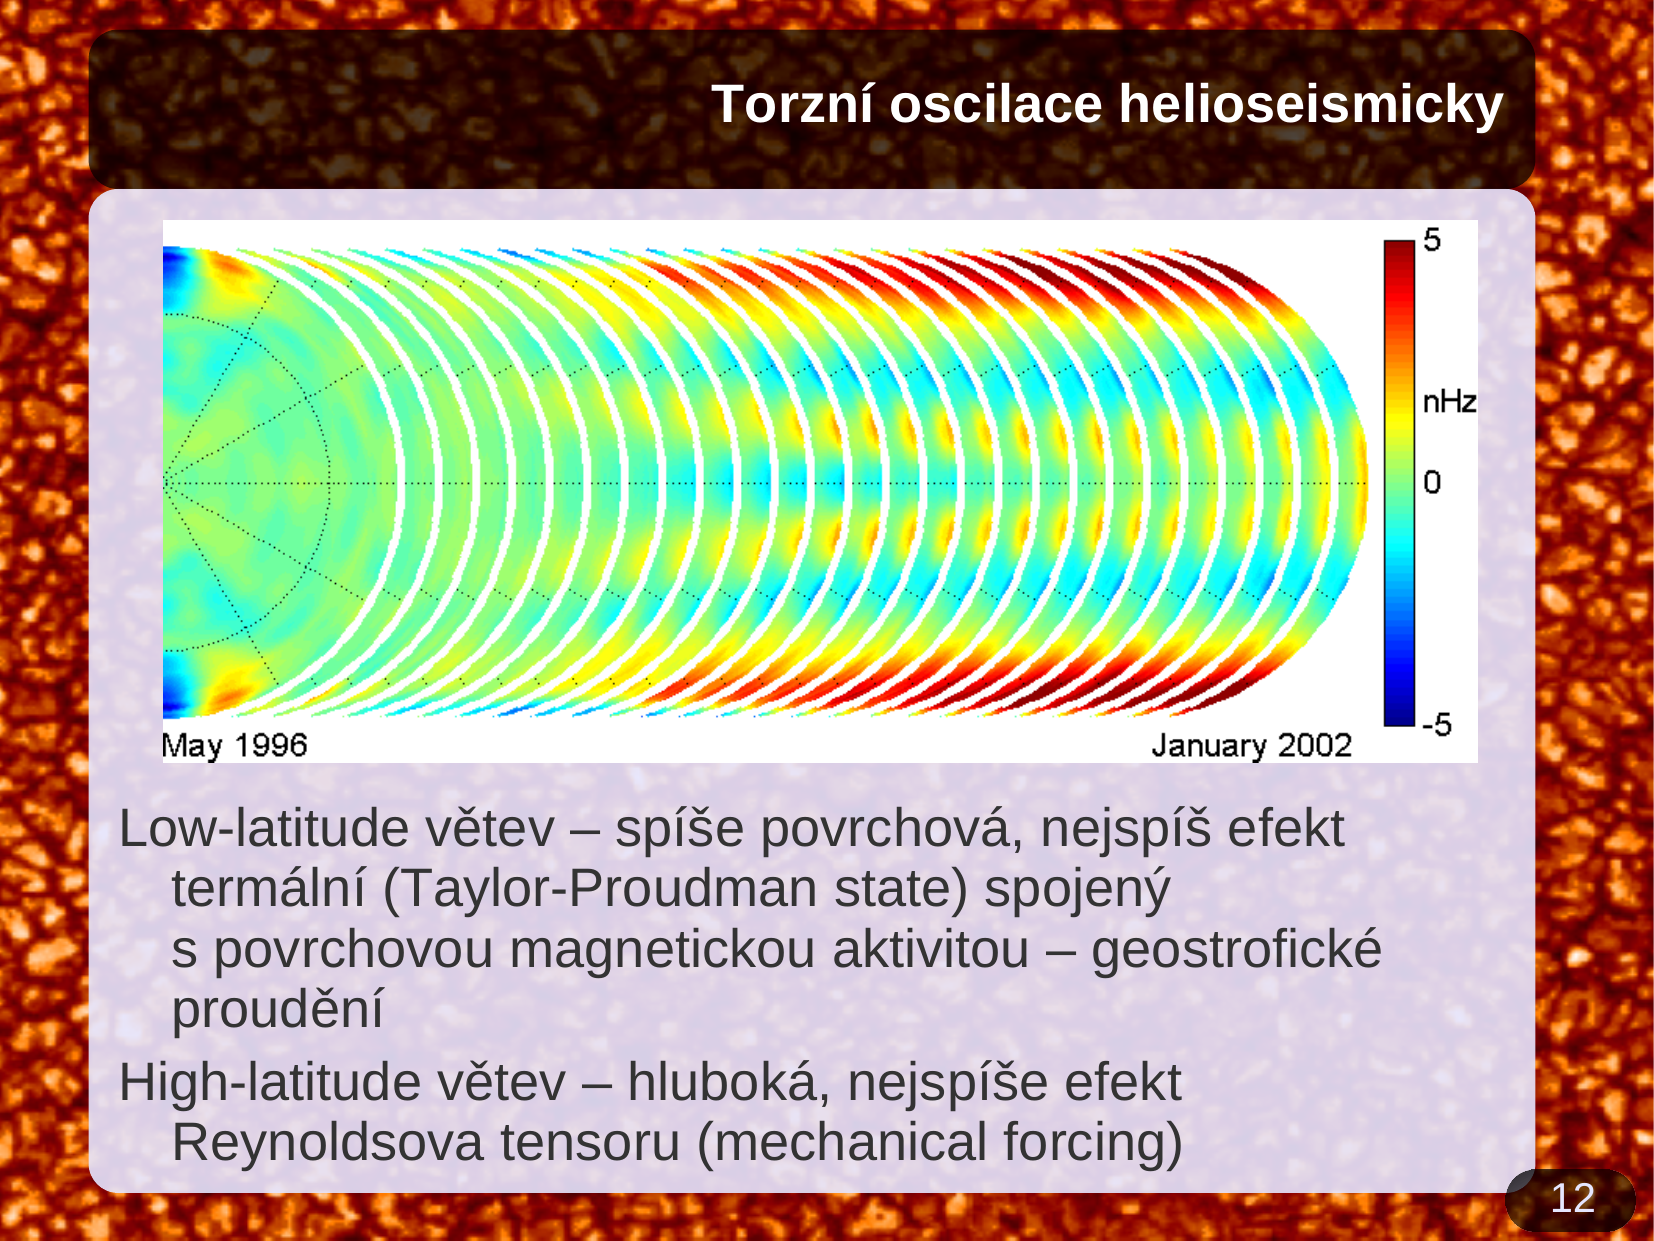

# Torzní oscilace helioseismicky
Low-latitude větev – spíše povrchová, nejspíš efekt termální (Taylor-Proudman state) spojený s povrchovou magnetickou aktivitou – geostrofické proudění
High-latitude větev – hluboká, nejspíše efekt Reynoldsova tensoru (mechanical forcing)